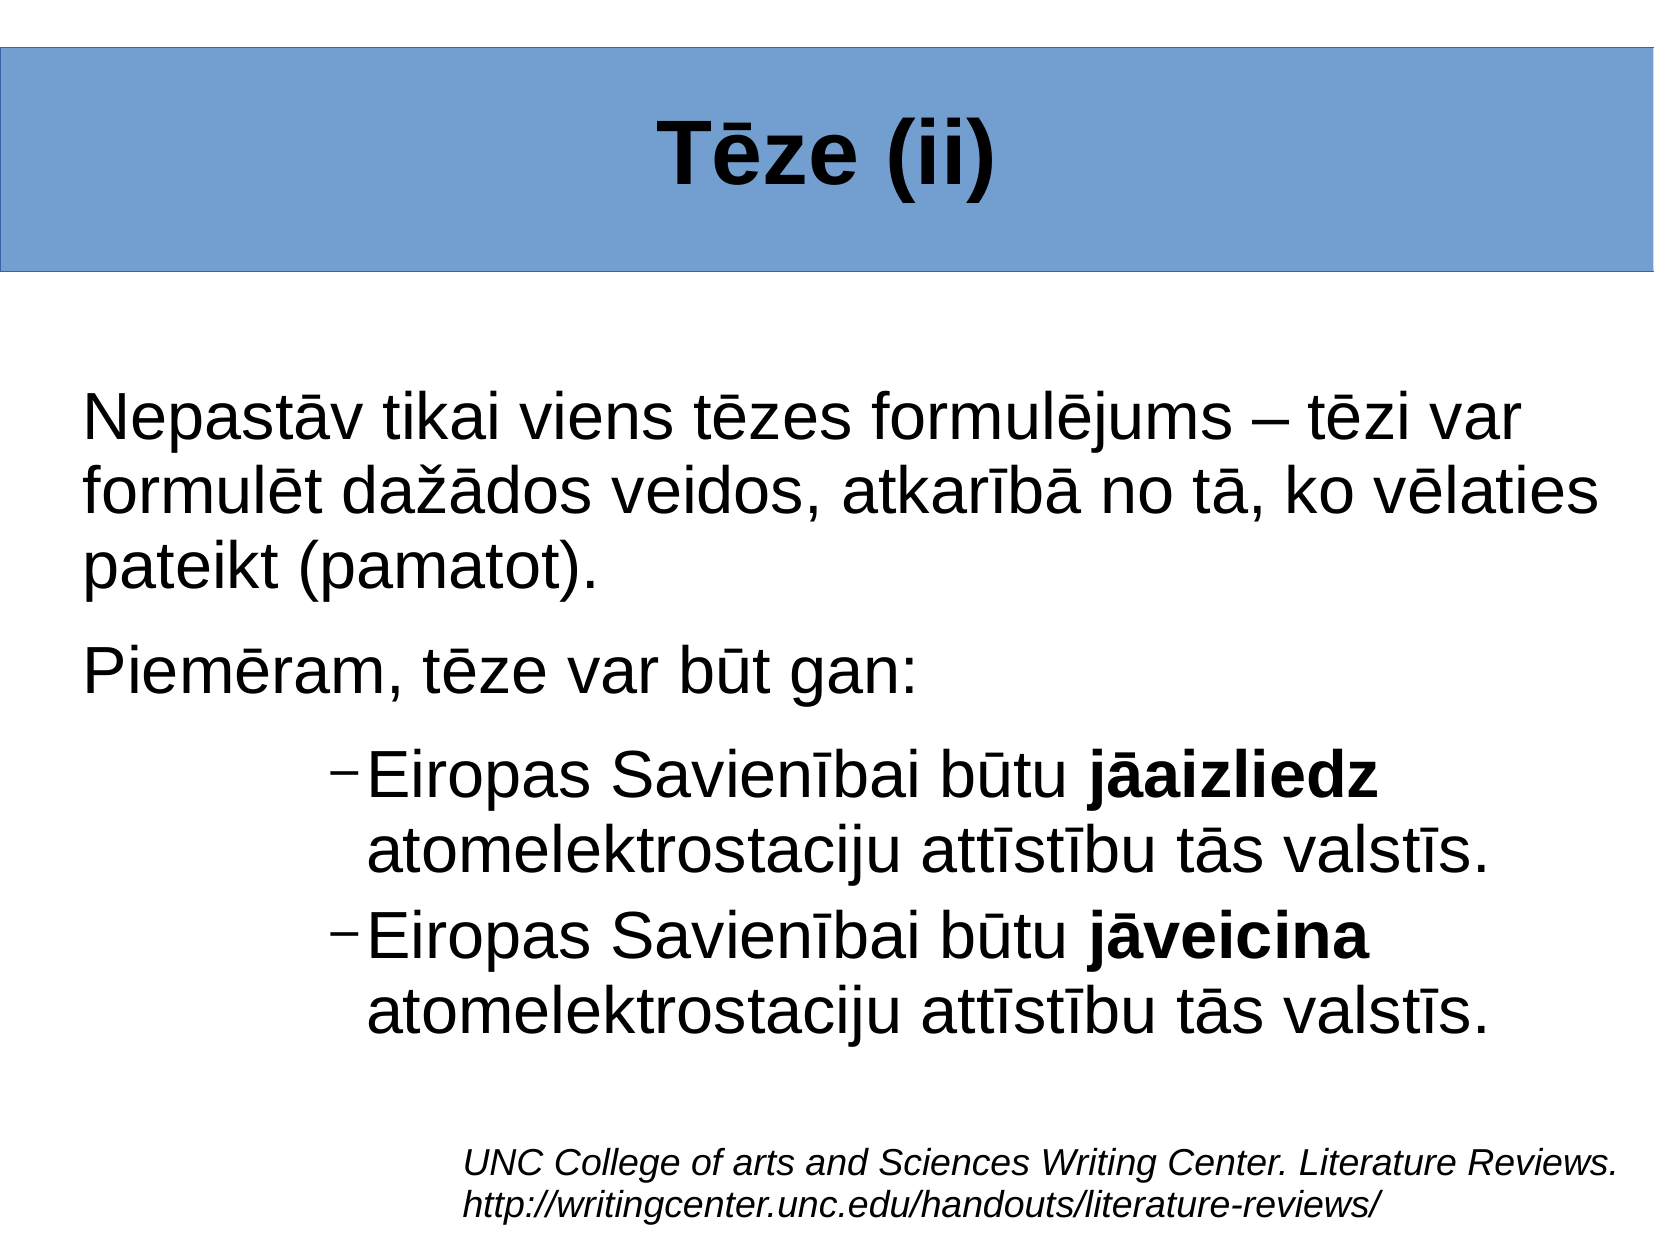

# Tēze (ii)
Nepastāv tikai viens tēzes formulējums – tēzi var formulēt dažādos veidos, atkarībā no tā, ko vēlaties pateikt (pamatot).
Piemēram, tēze var būt gan:
Eiropas Savienībai būtu jāaizliedz atomelektrostaciju attīstību tās valstīs.
Eiropas Savienībai būtu jāveicina atomelektrostaciju attīstību tās valstīs.
UNC College of arts and Sciences Writing Center. Literature Reviews.
http://writingcenter.unc.edu/handouts/literature-reviews/